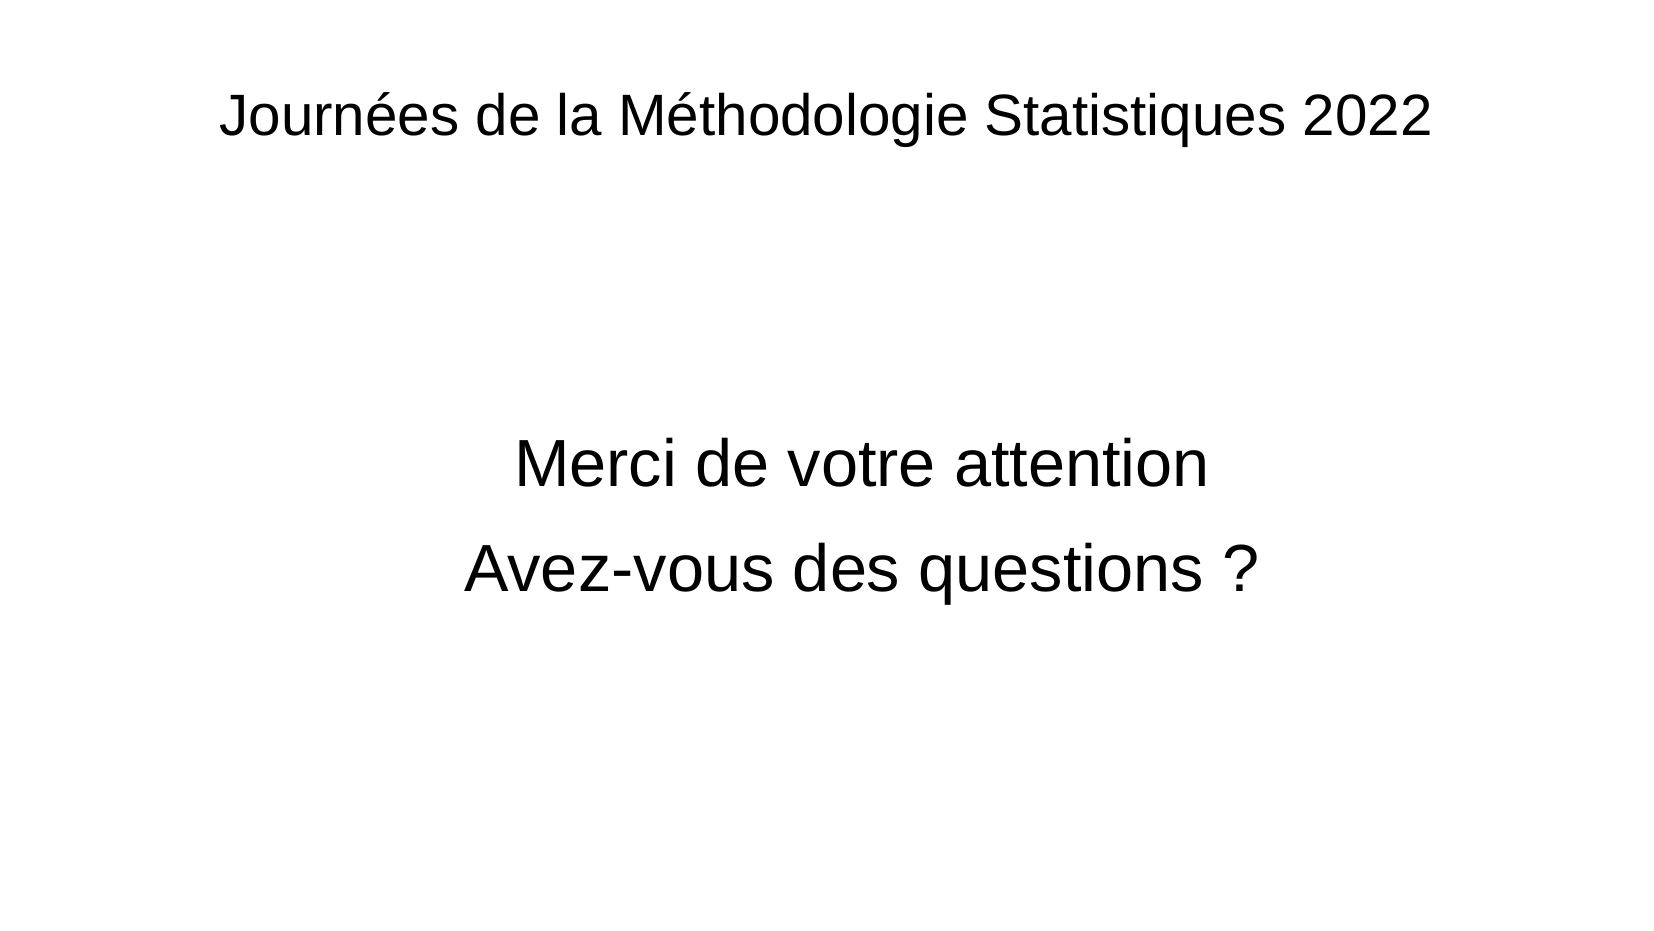

# Journées de la Méthodologie Statistiques 2022
Merci de votre attention
Avez-vous des questions ?